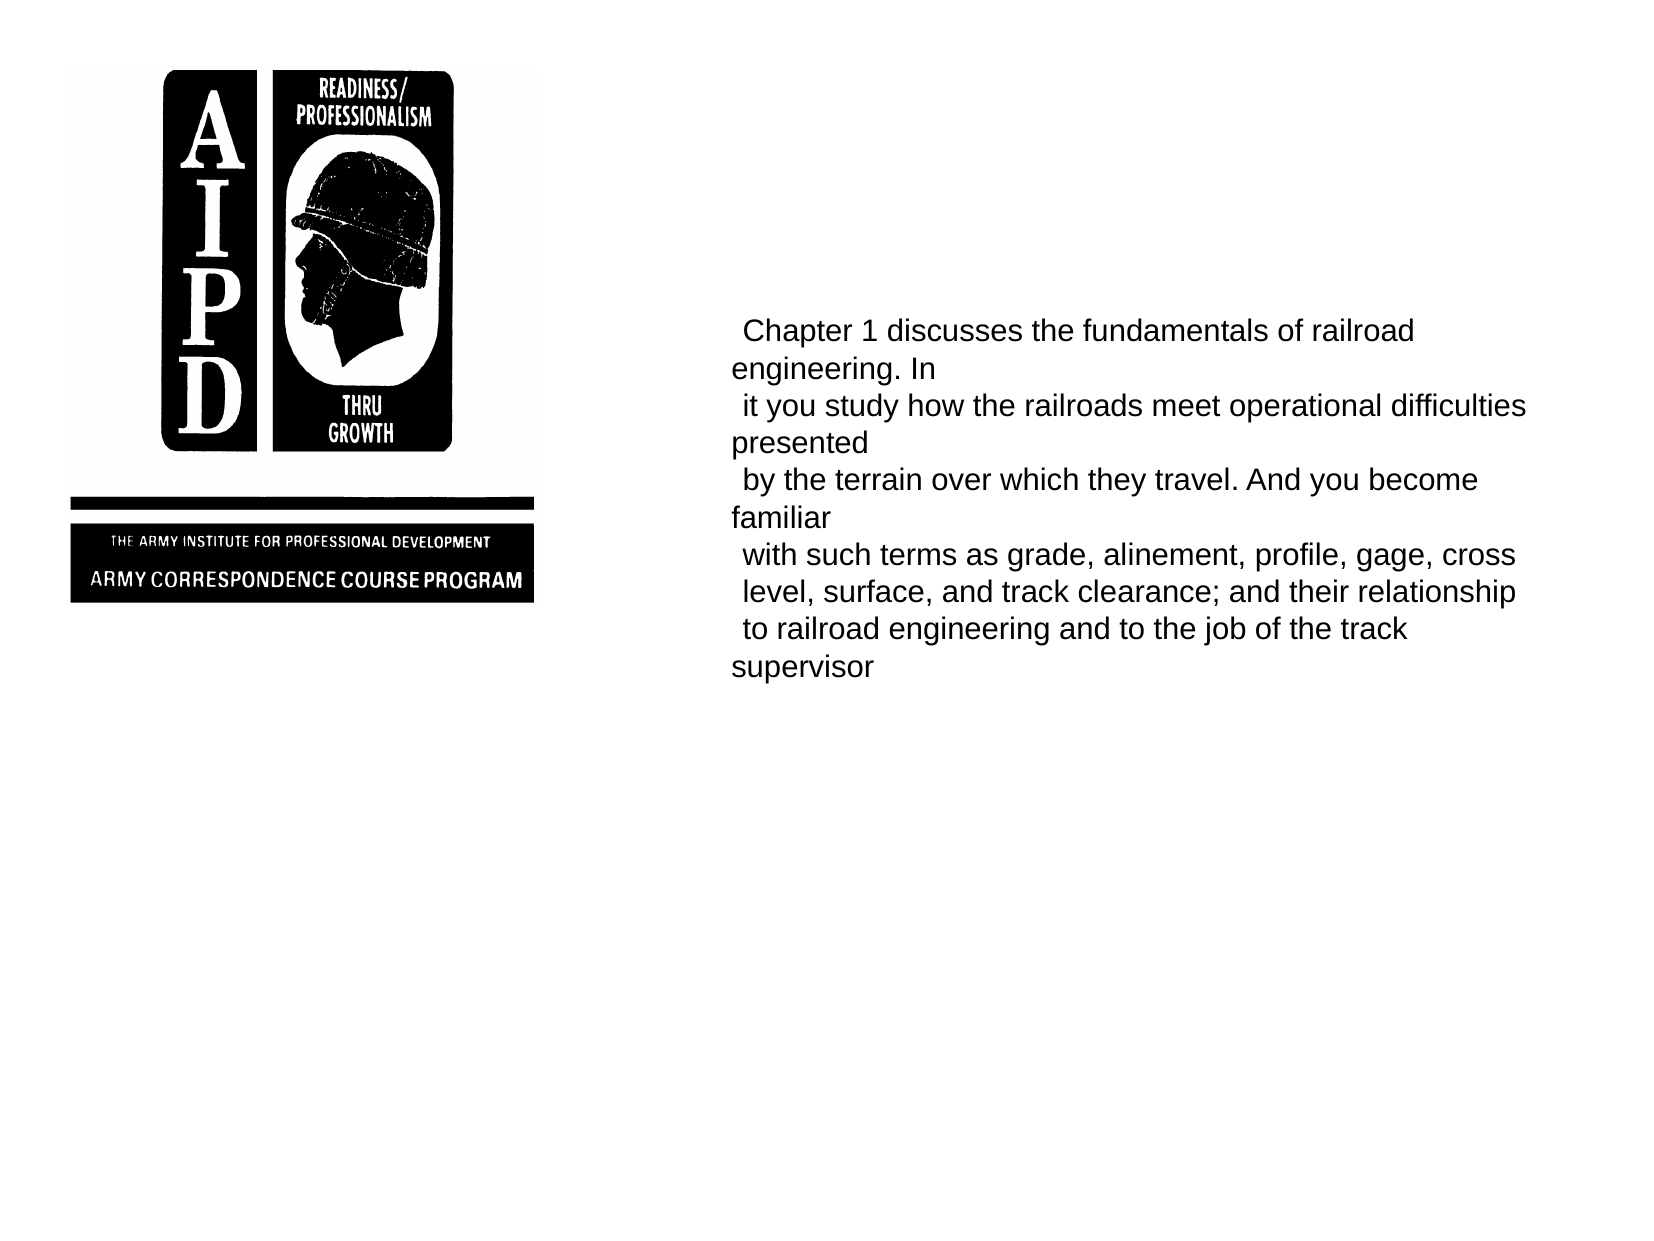

Chapter 1 discusses the fundamentals of railroad engineering. In
it you study how the railroads meet operational difficulties presented
by the terrain over which they travel. And you become familiar
with such terms as grade, alinement, profile, gage, cross
level, surface, and track clearance; and their relationship
to railroad engineering and to the job of the track supervisor